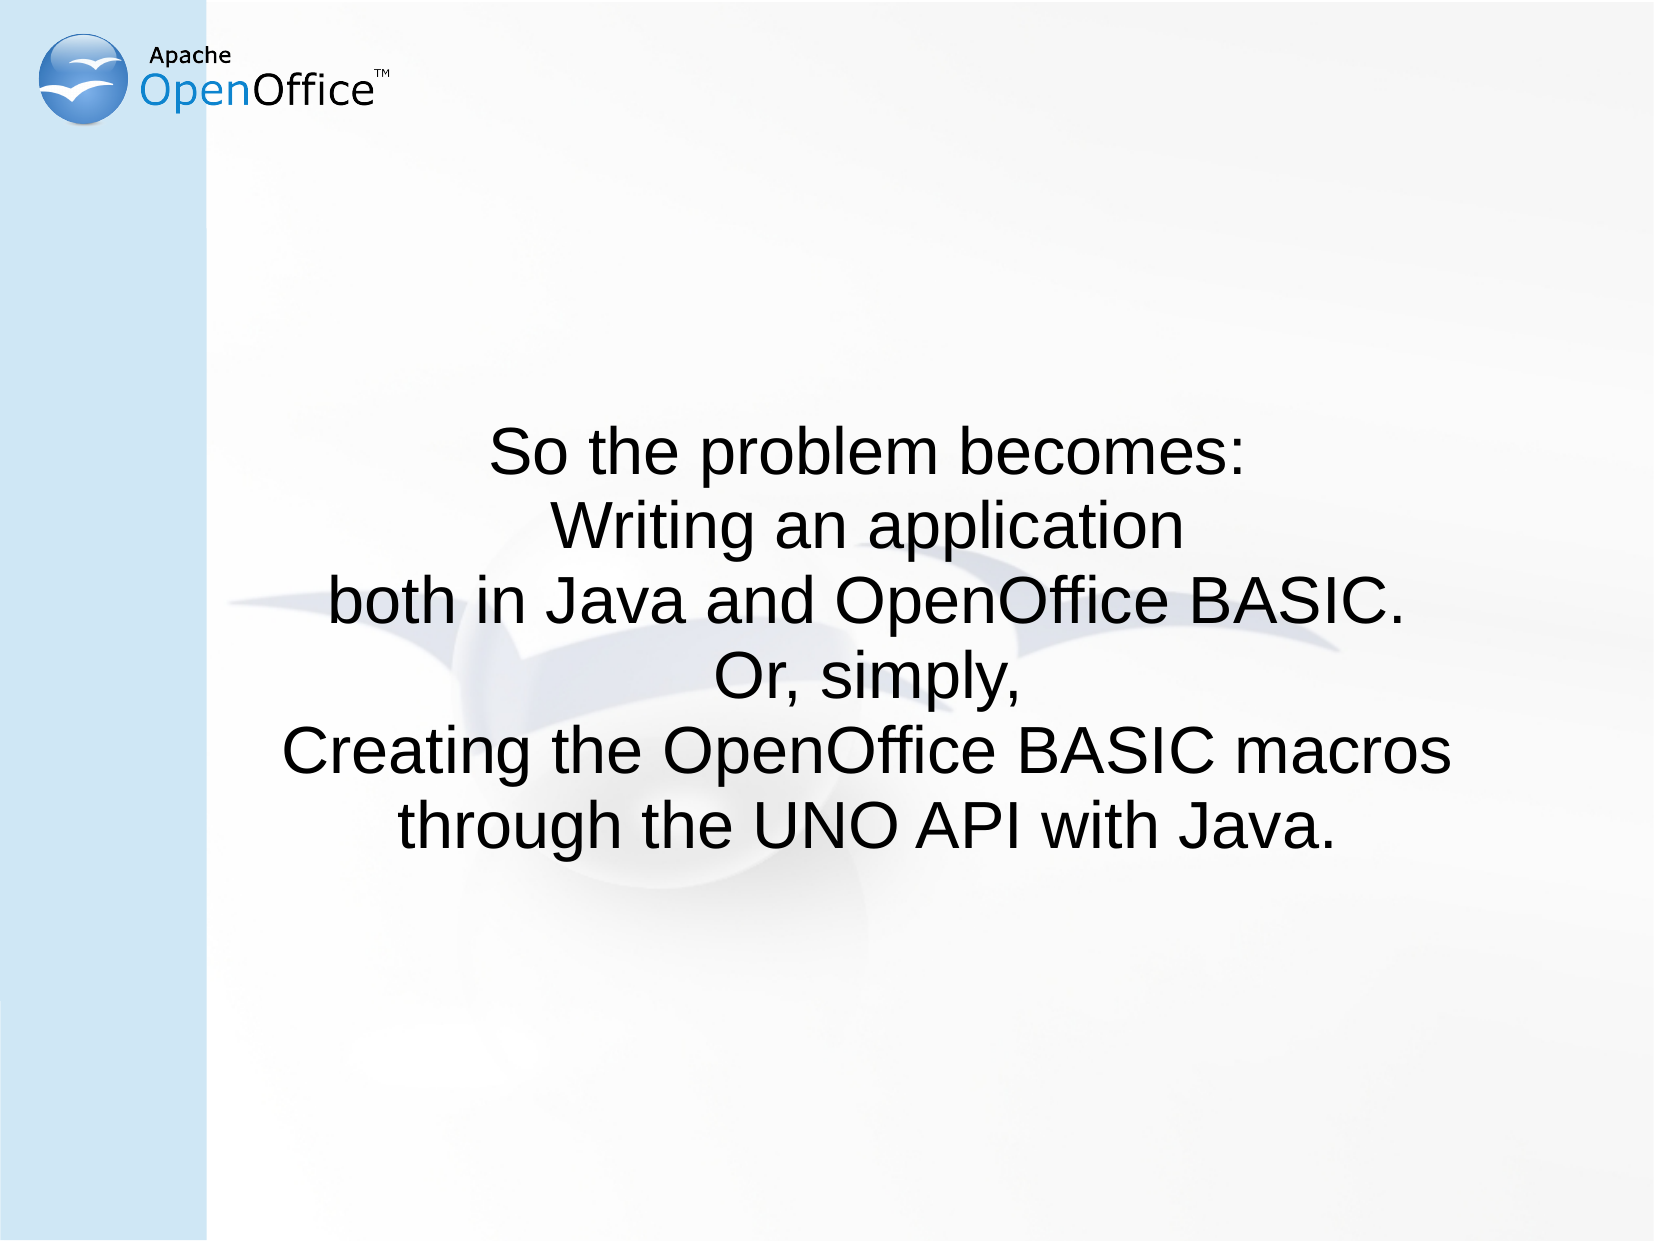

# So the problem becomes:
Writing an application
both in Java and OpenOffice BASIC.
Or, simply,
Creating the OpenOffice BASIC macros
through the UNO API with Java.